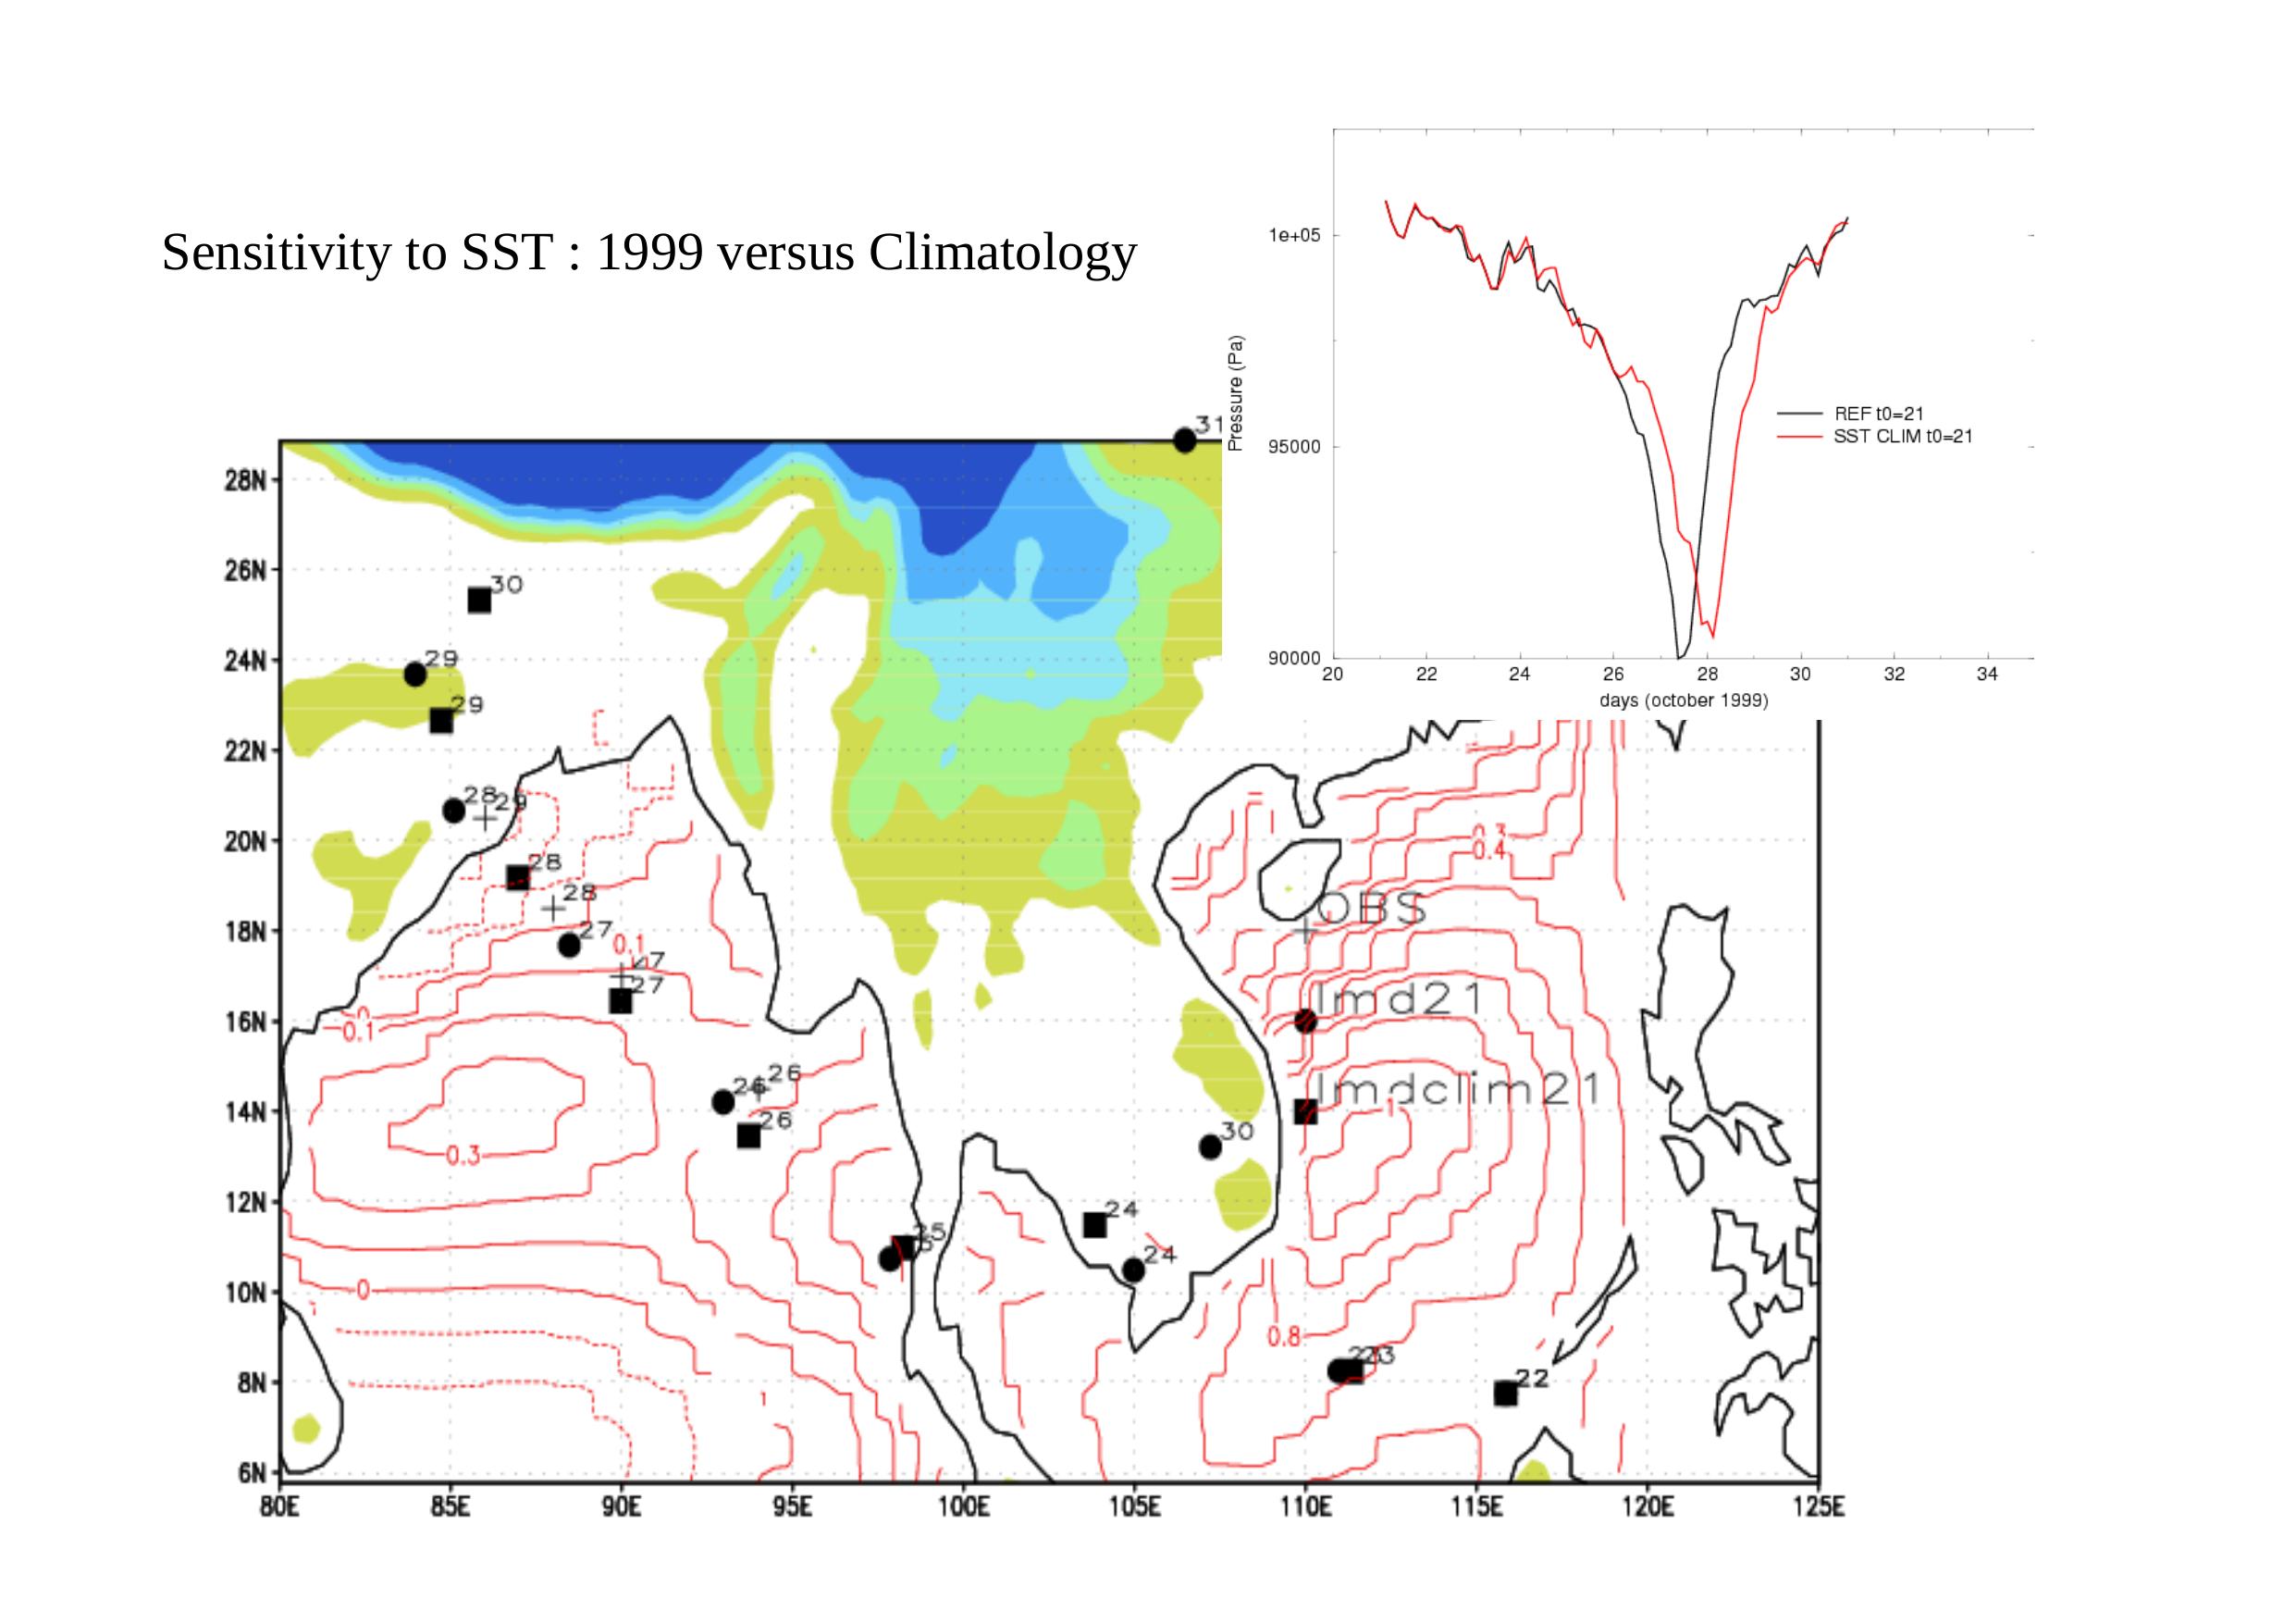

Sensitivity to SST : 1999 versus Climatology